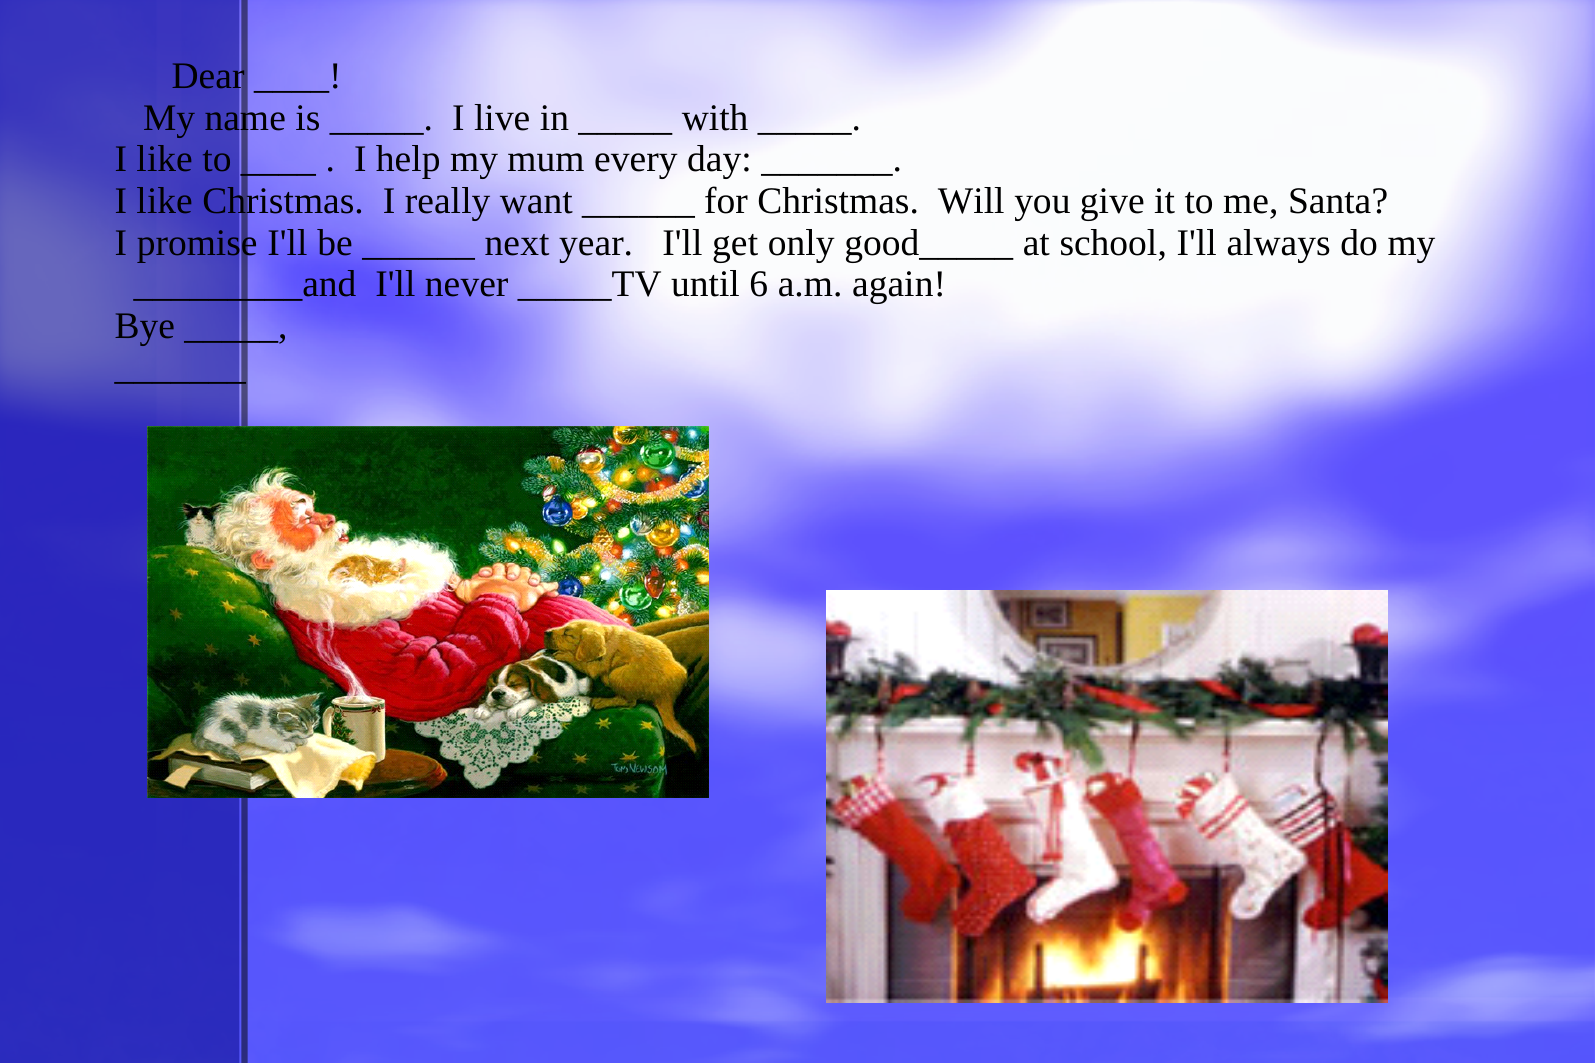

# Dear ____!
 My name is _____. I live in _____ with _____.
I like to ____ . I help my mum every day: _______.
I like Christmas. I really want ______ for Christmas. Will you give it to me, Santa?
I promise I'll be ______ next year. I'll get only good_____ at school, I'll always do my _________and I'll never _____TV until 6 a.m. again!
Bye _____,
_______